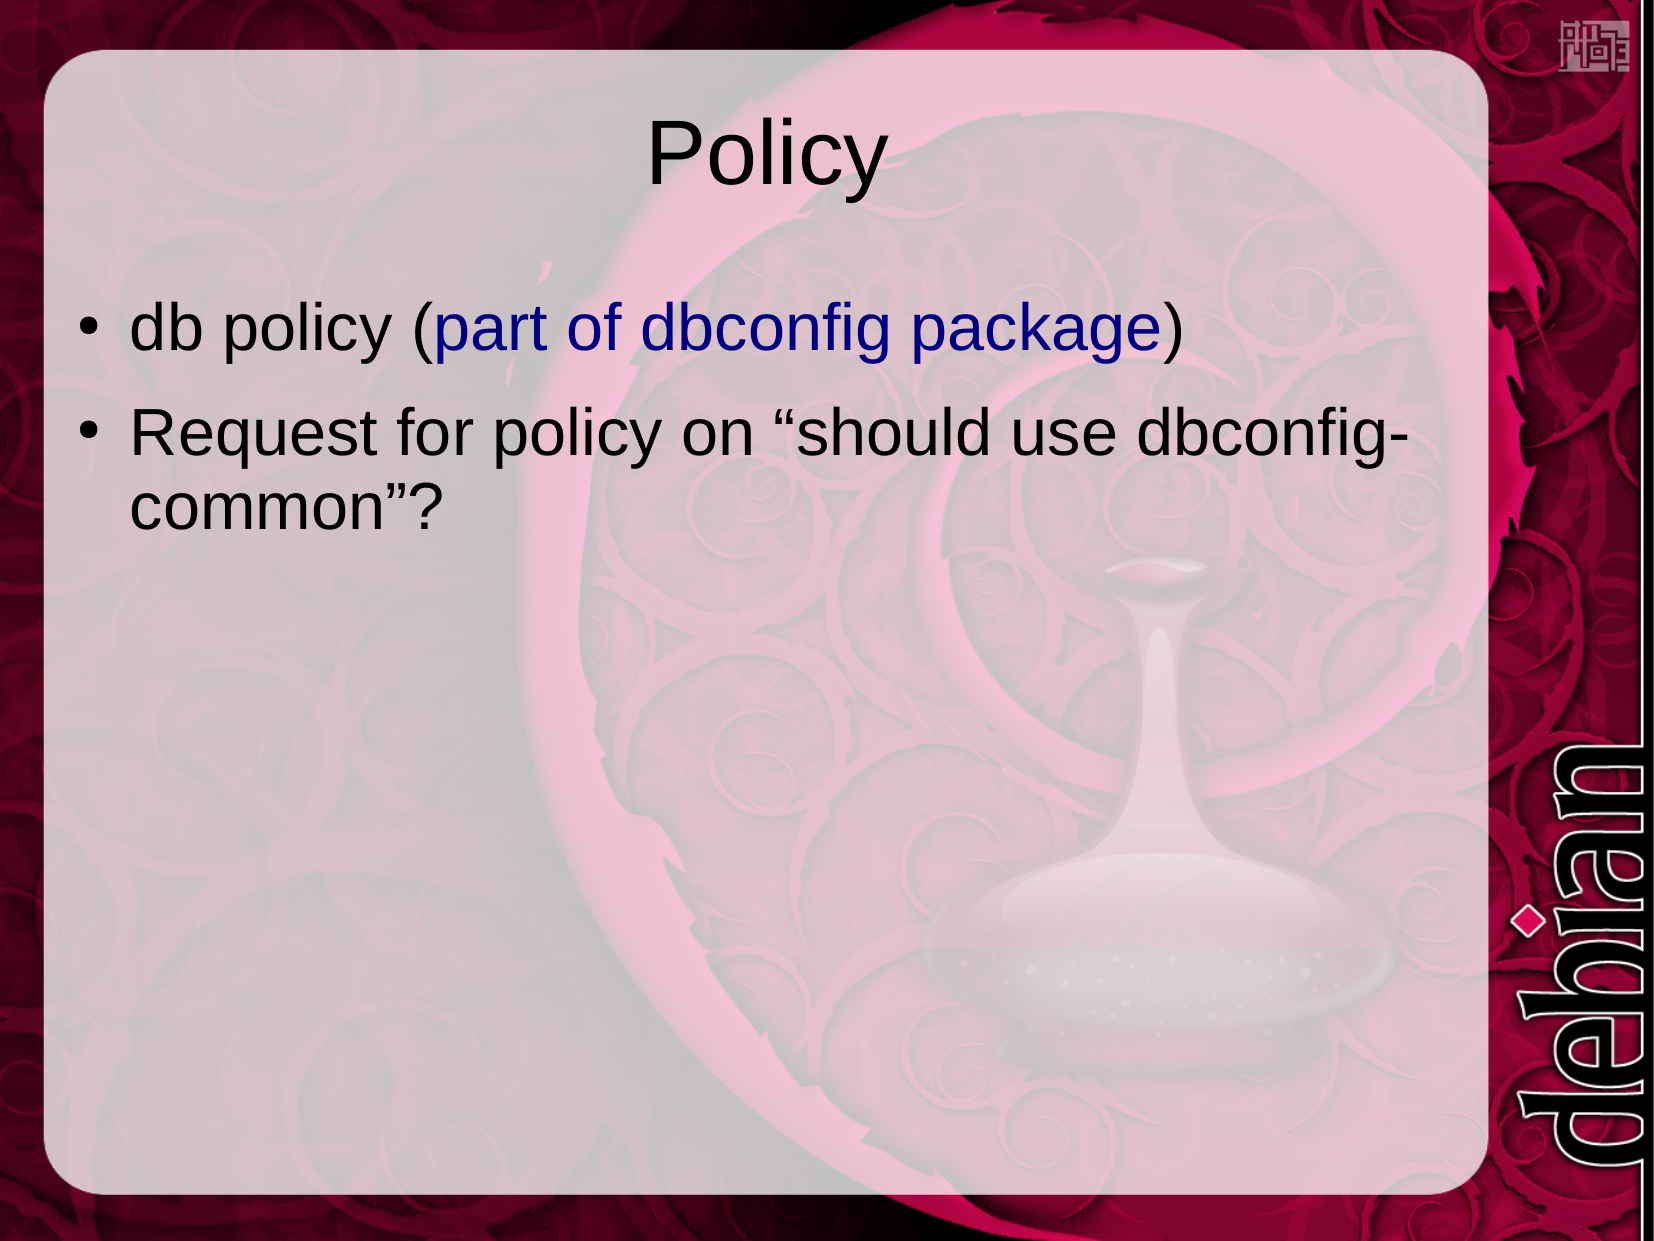

# Policy
db policy (part of dbconfig package)
Request for policy on “should use dbconfig-common”?